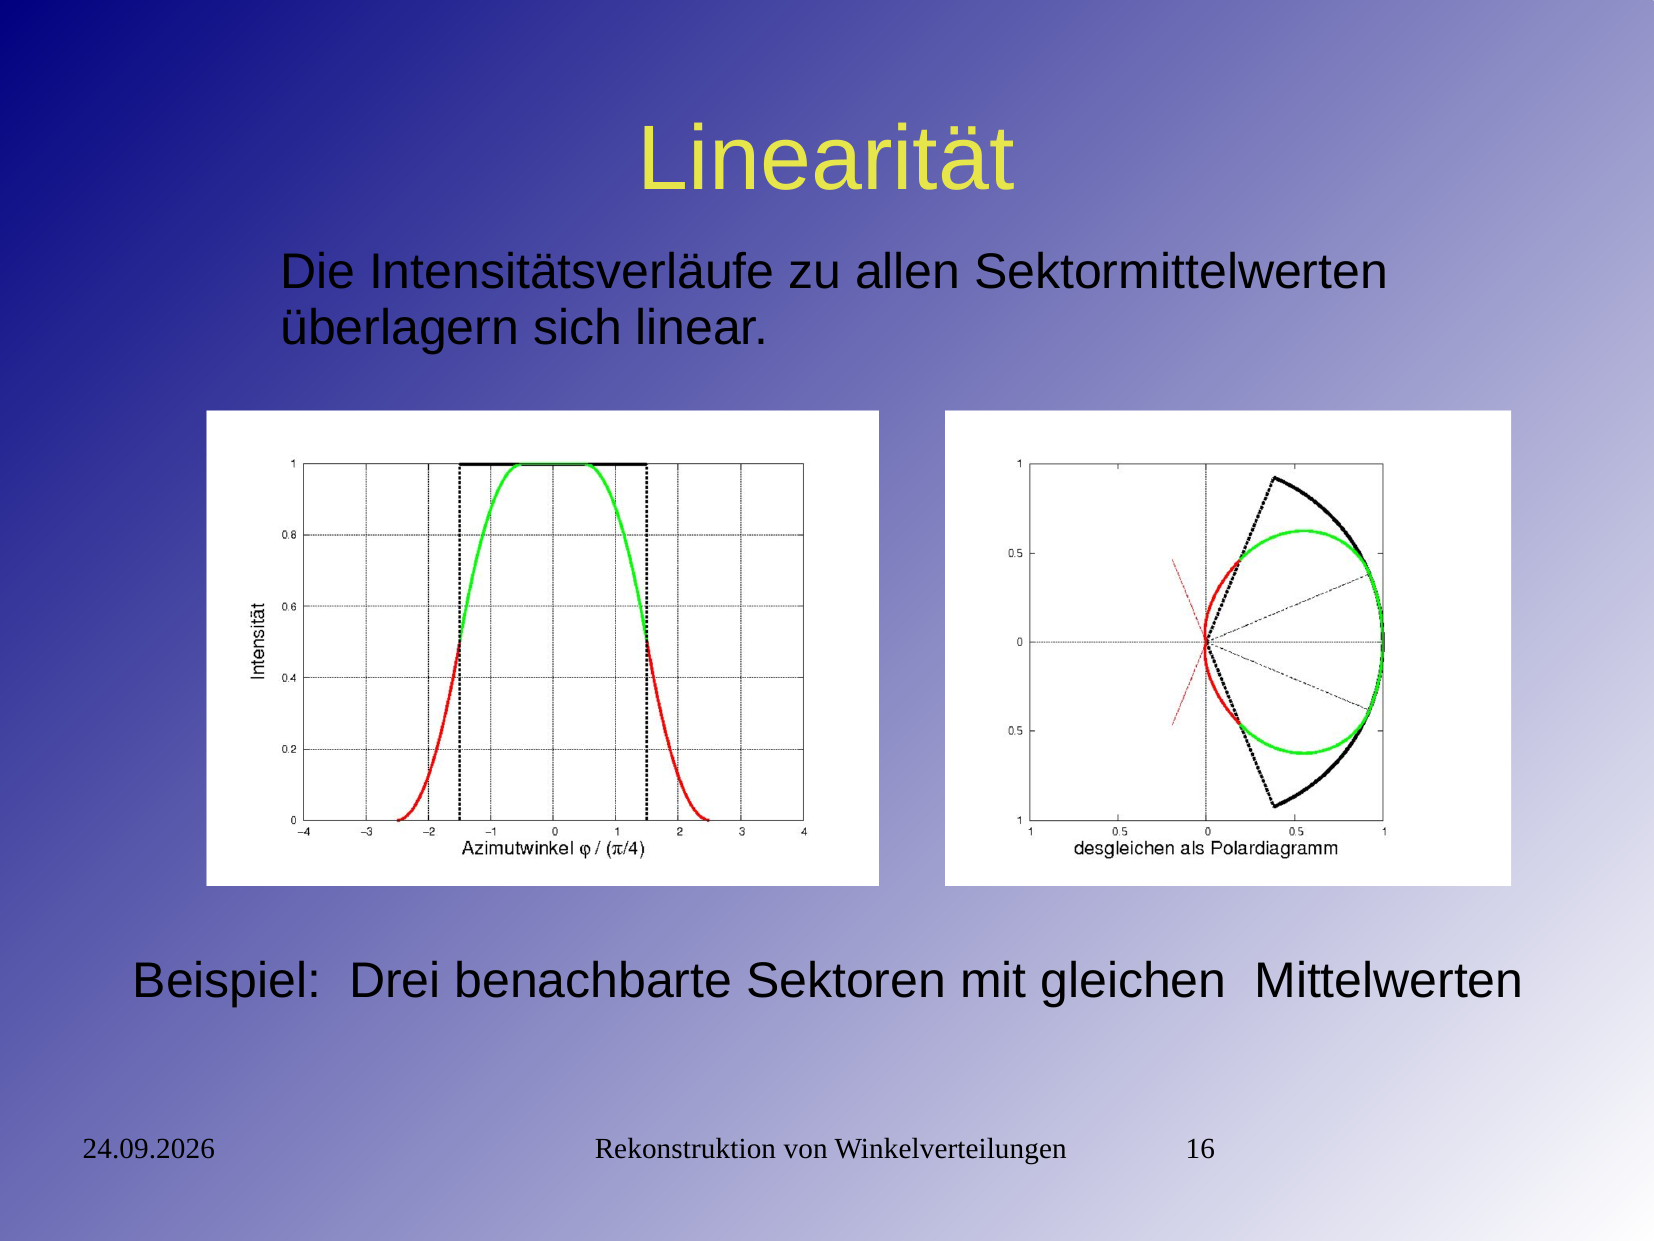

# Linearität
Die Intensitätsverläufe zu allen Sektormittelwerten
überlagern sich linear.
Beispiel: Drei benachbarte Sektoren mit gleichen Mittelwerten
 Rekonstruktion von Winkelverteilungen